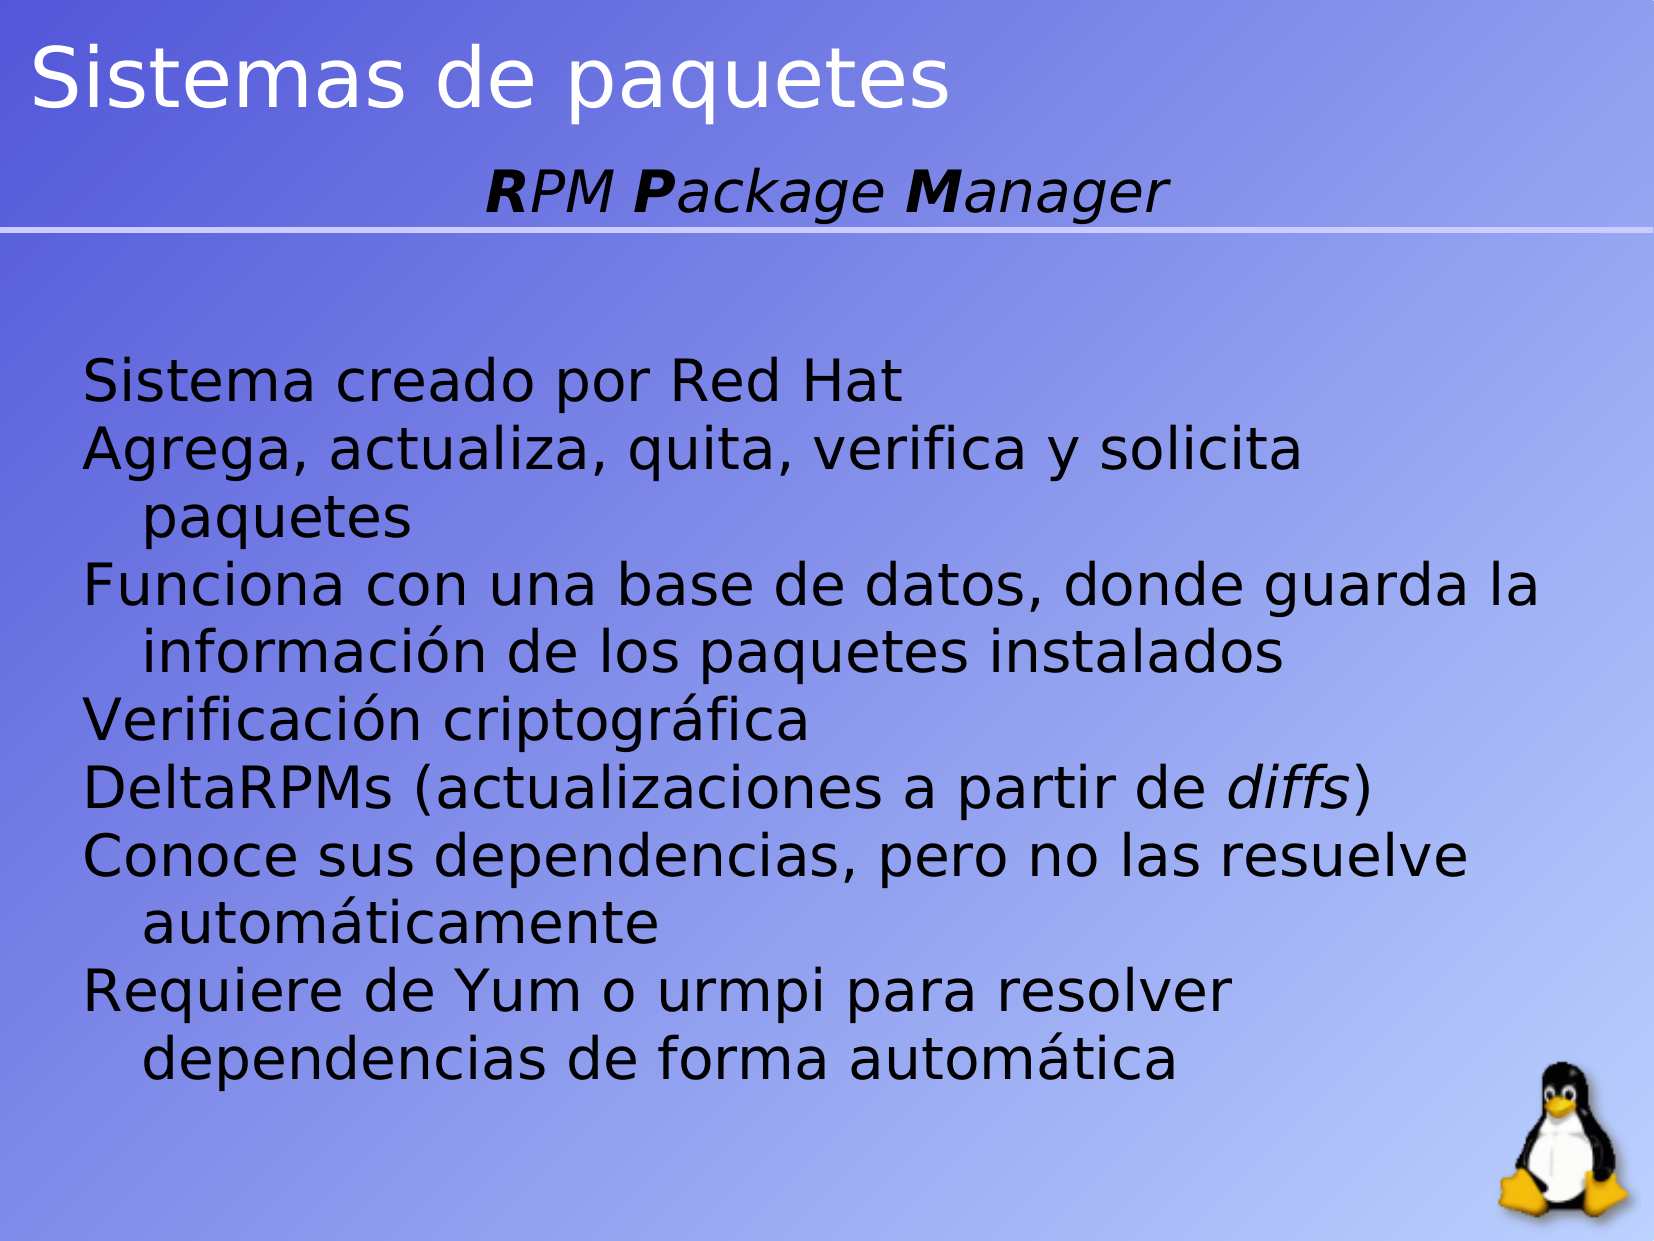

# Sistemas de paquetes
RPM Package Manager
Sistema creado por Red Hat
Agrega, actualiza, quita, verifica y solicita paquetes
Funciona con una base de datos, donde guarda la información de los paquetes instalados
Verificación criptográfica
DeltaRPMs (actualizaciones a partir de diffs)
Conoce sus dependencias, pero no las resuelve automáticamente
Requiere de Yum o urmpi para resolver dependencias de forma automática